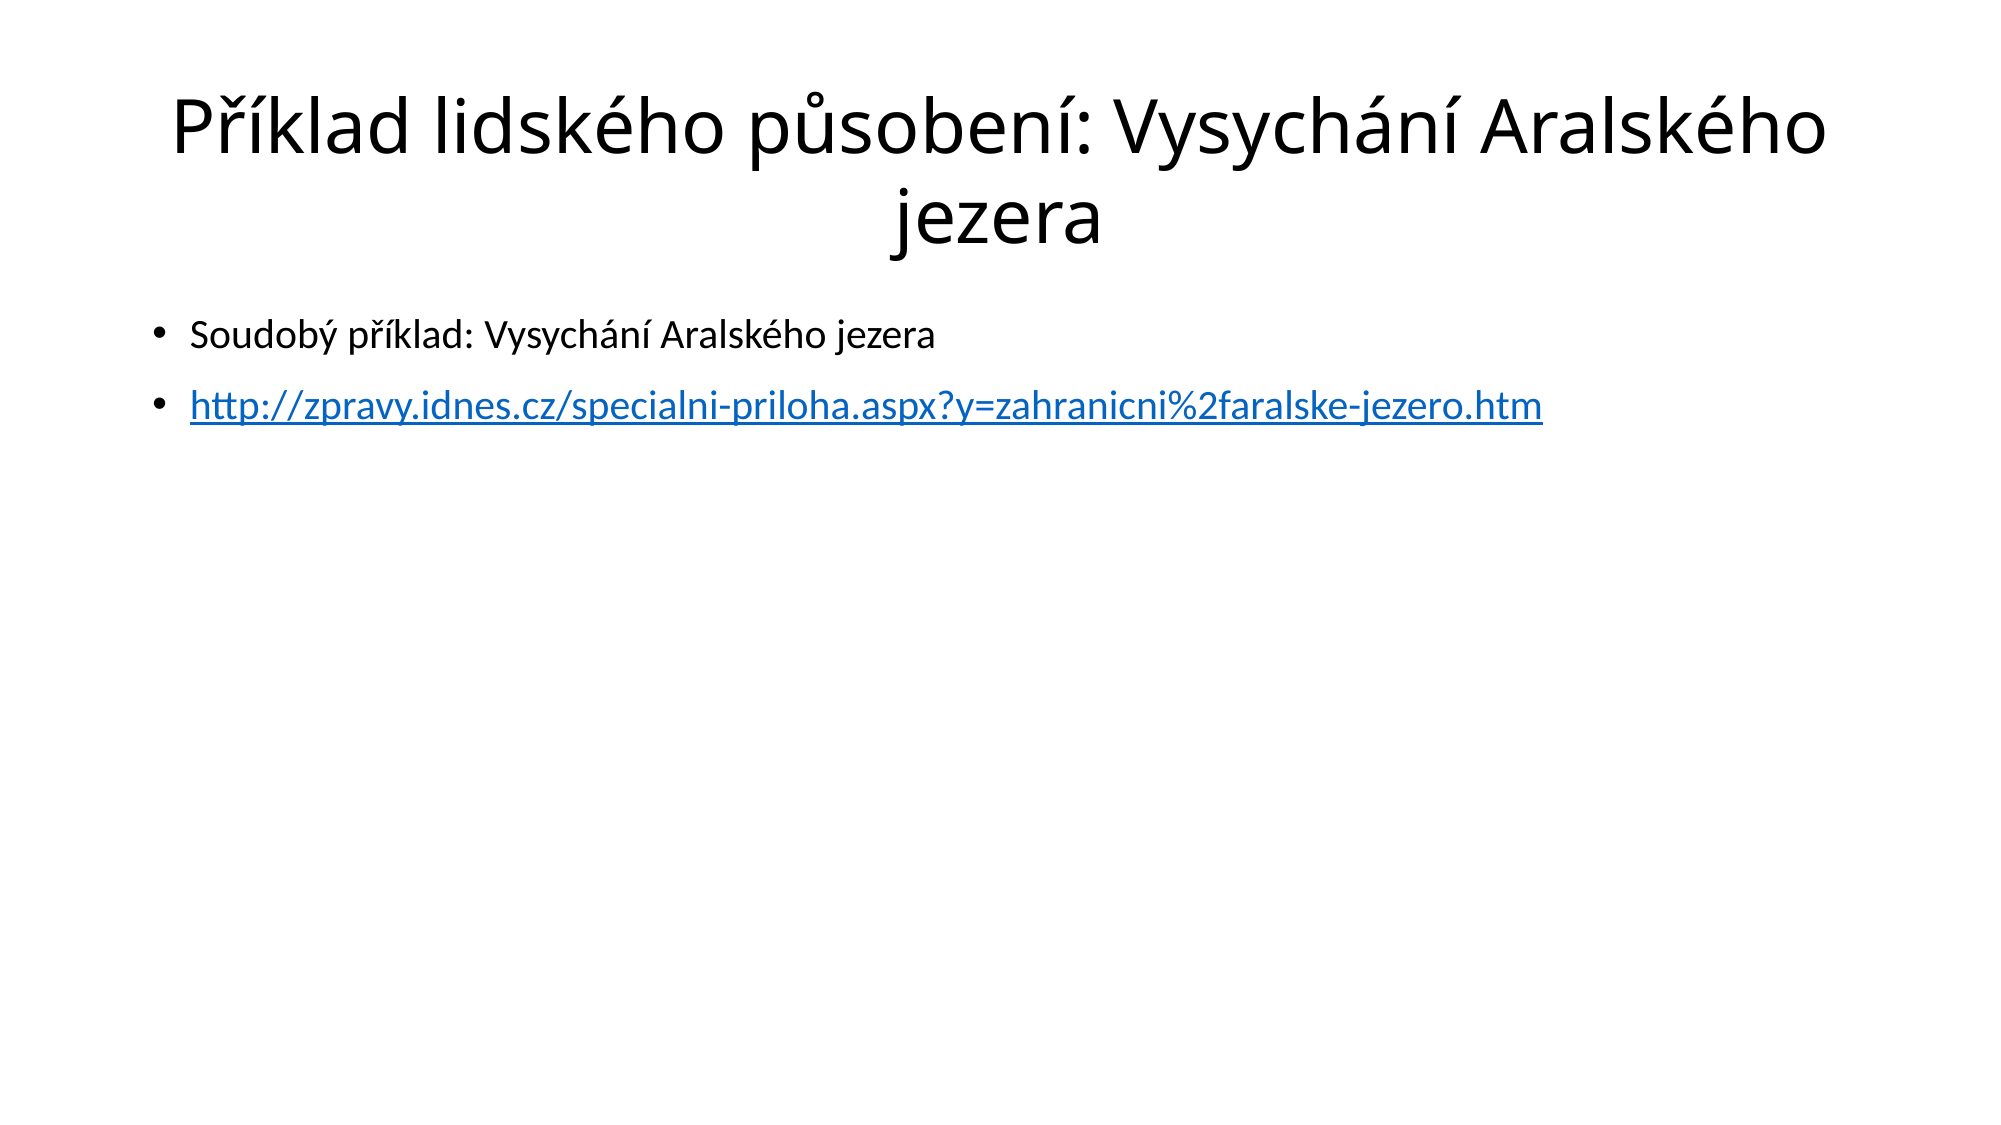

# Příklad lidského působení: Vysychání Aralského jezera
Soudobý příklad: Vysychání Aralského jezera
http://zpravy.idnes.cz/specialni-priloha.aspx?y=zahranicni%2faralske-jezero.htm